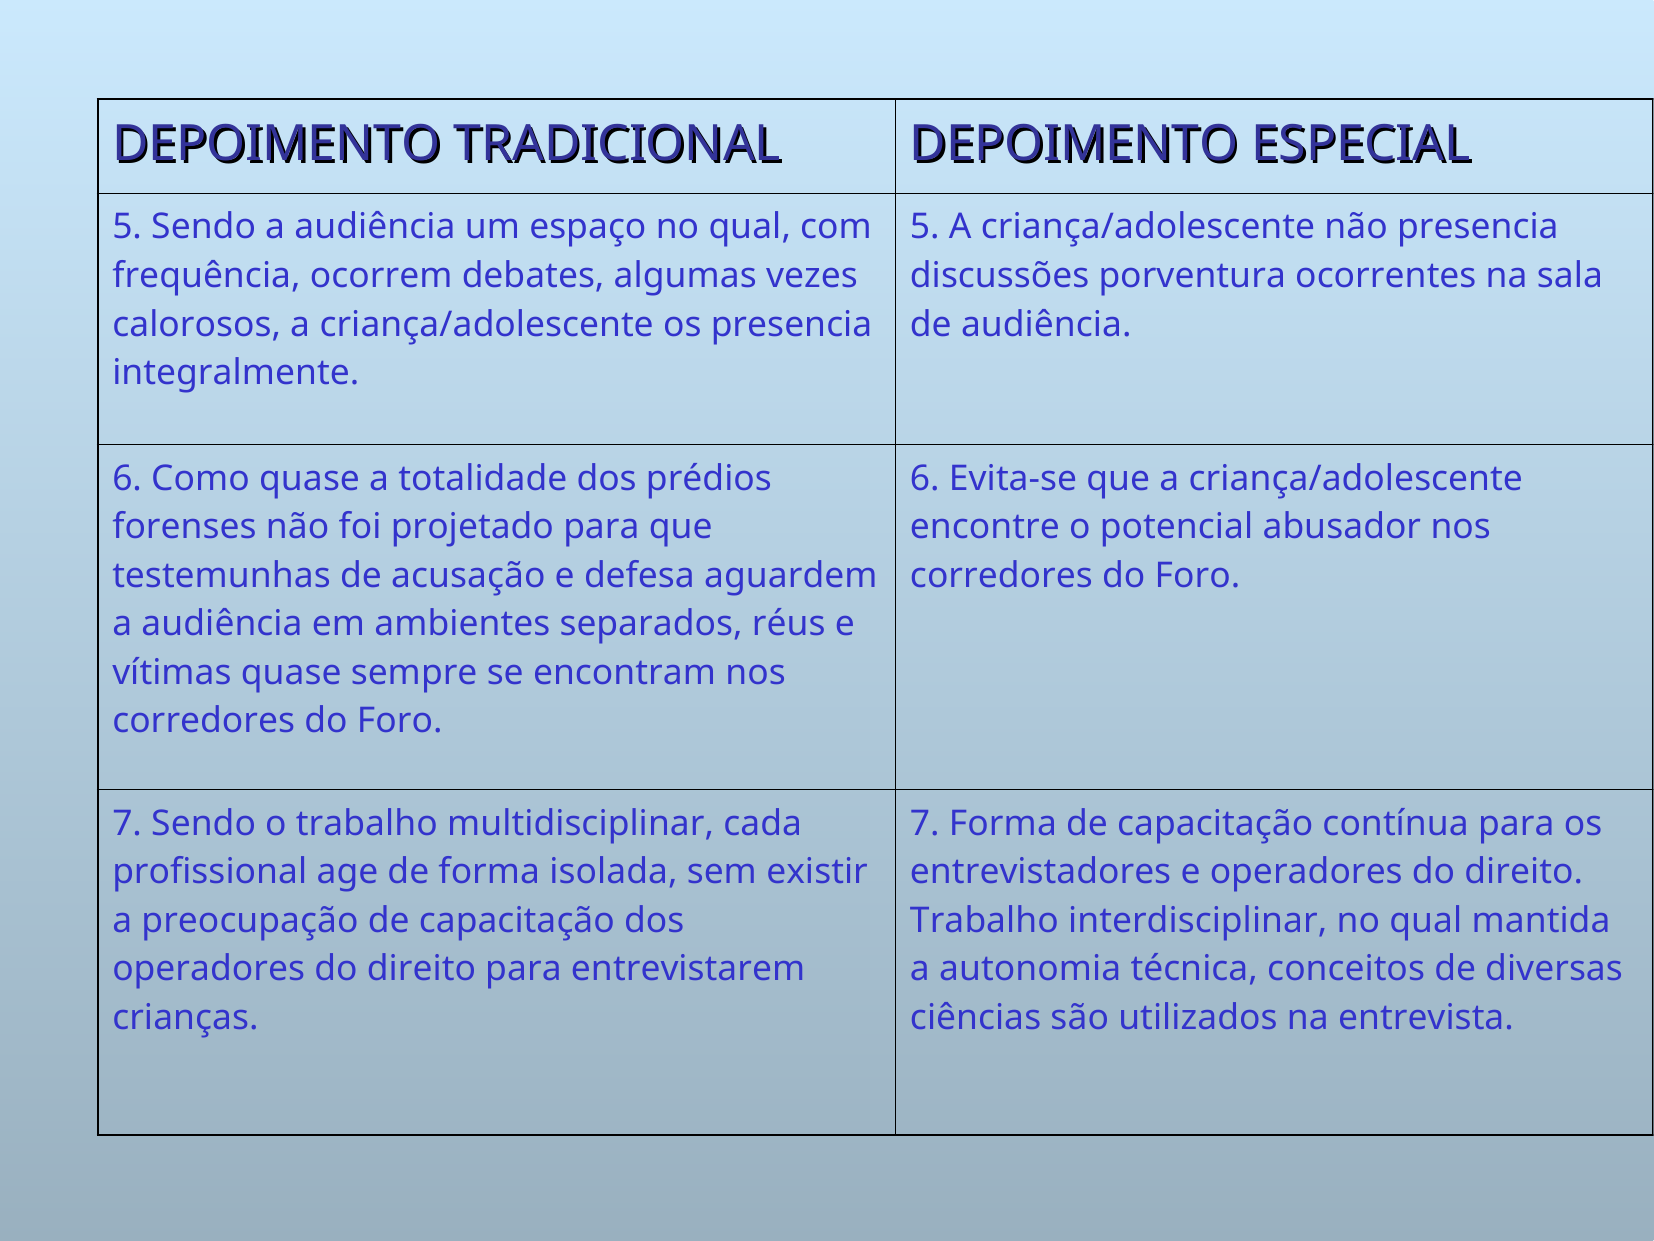

| DEPOIMENTO TRADICIONAL | DEPOIMENTO ESPECIAL |
| --- | --- |
| 5. Sendo a audiência um espaço no qual, com frequência, ocorrem debates, algumas vezes calorosos, a criança/adolescente os presencia integralmente. | 5. A criança/adolescente não presencia discussões porventura ocorrentes na sala de audiência. |
| 6. Como quase a totalidade dos prédios forenses não foi projetado para que testemunhas de acusação e defesa aguardem a audiência em ambientes separados, réus e vítimas quase sempre se encontram nos corredores do Foro. | 6. Evita-se que a criança/adolescente encontre o potencial abusador nos corredores do Foro. |
| 7. Sendo o trabalho multidisciplinar, cada profissional age de forma isolada, sem existir a preocupação de capacitação dos operadores do direito para entrevistarem crianças. | 7. Forma de capacitação contínua para os entrevistadores e operadores do direito. Trabalho interdisciplinar, no qual mantida a autonomia técnica, conceitos de diversas ciências são utilizados na entrevista. |